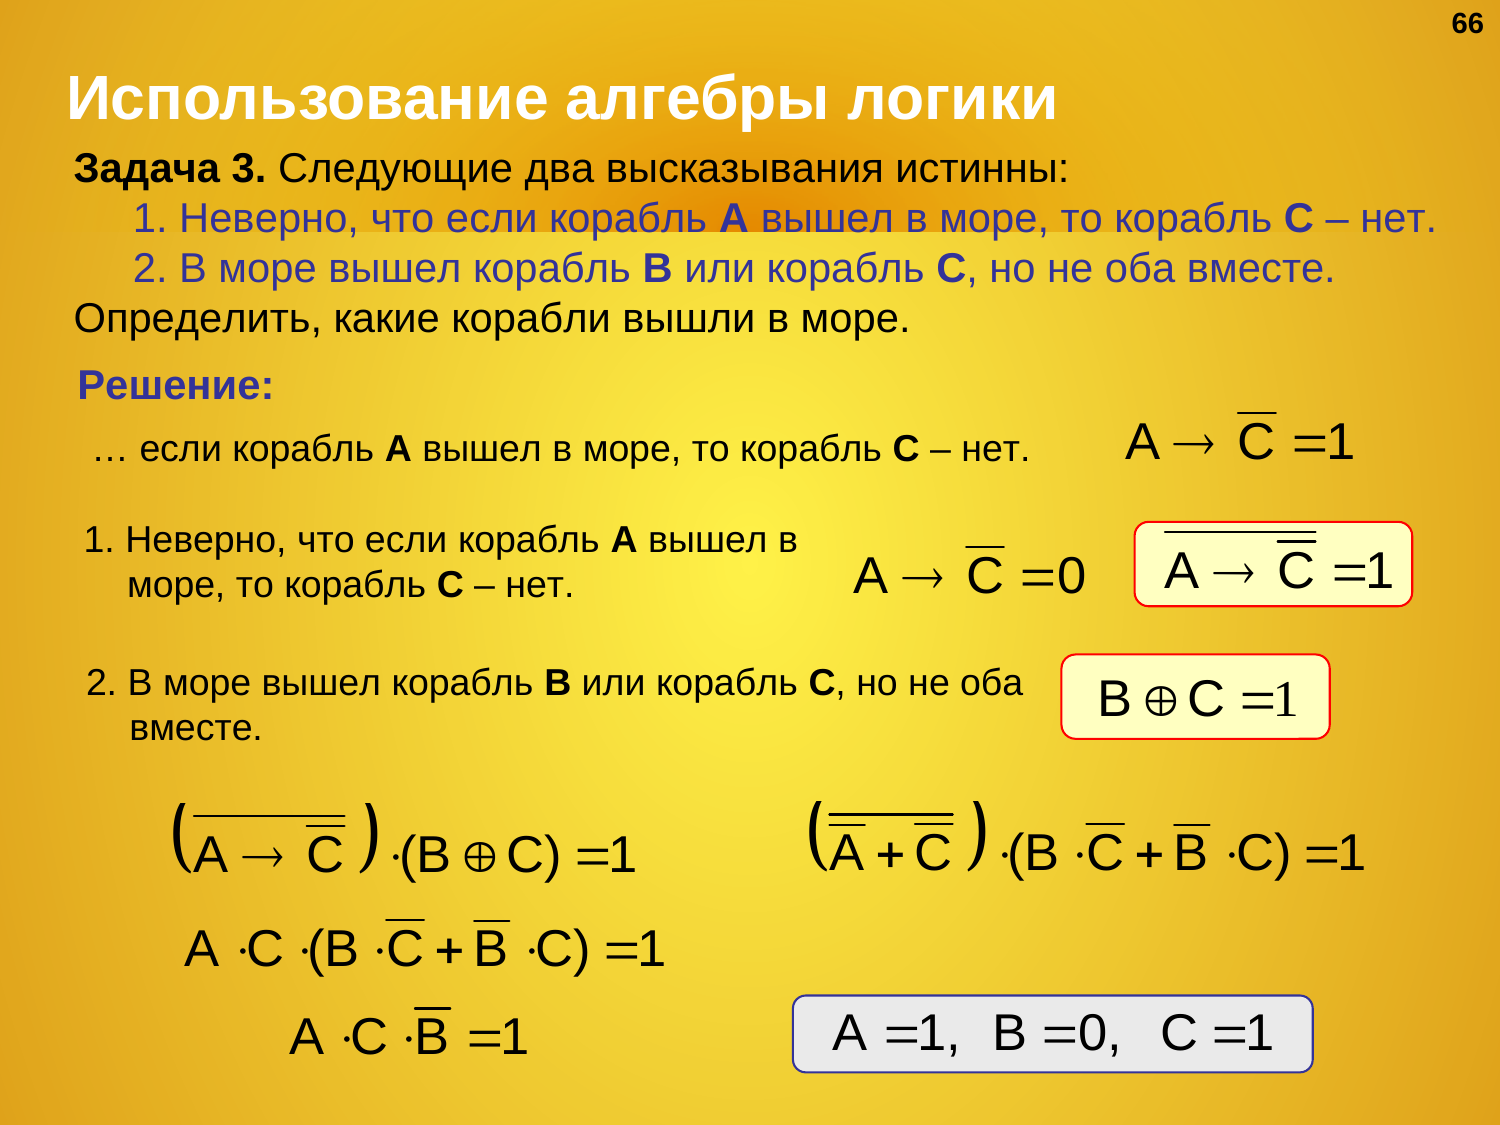

# Использование алгебры логики
Задача 3. Следующие два высказывания истинны:
1. Неверно, что если корабль A вышел в море, то корабль C – нет.
2. В море вышел корабль B или корабль C, но не оба вместе.
Определить, какие корабли вышли в море.
Решение:
… если корабль A вышел в море, то корабль C – нет.
1. Неверно, что если корабль A вышел в море, то корабль C – нет.
2. В море вышел корабль B или корабль C, но не оба вместе.